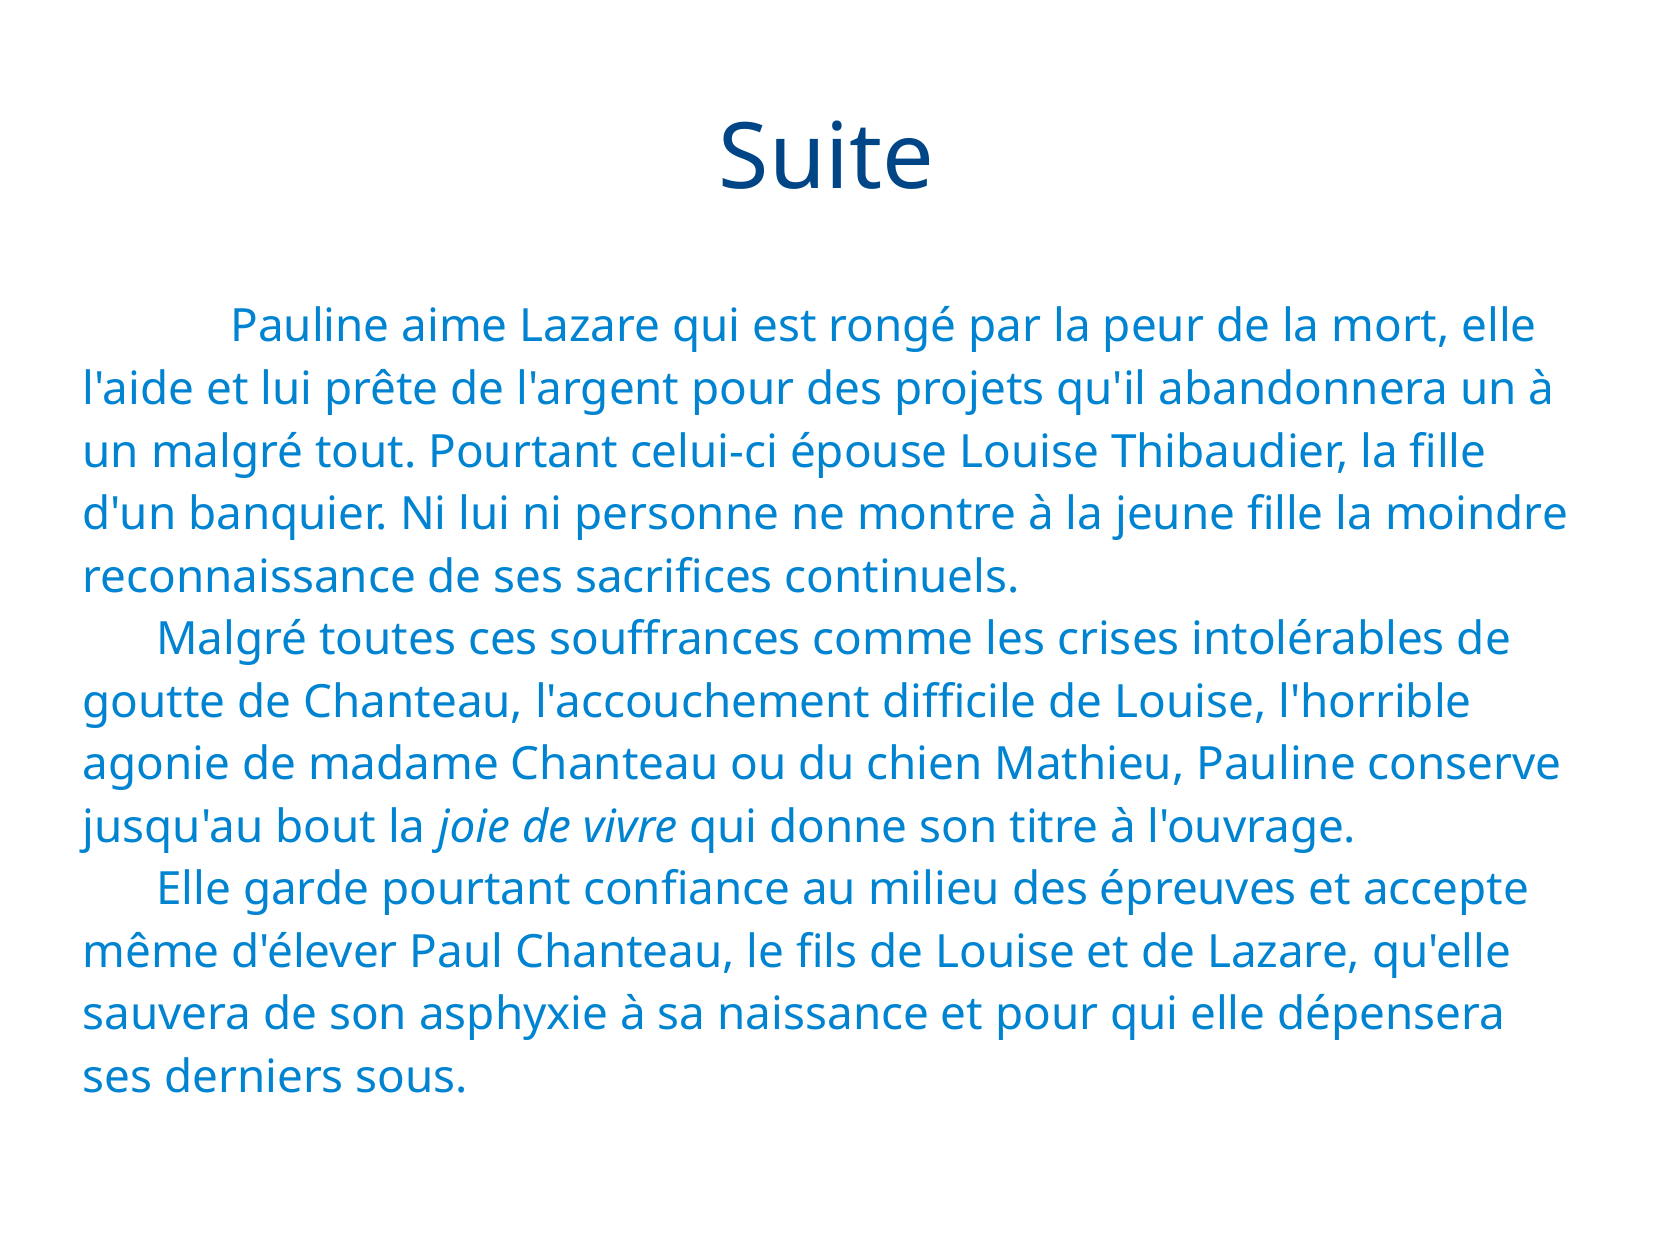

# Suite
		Pauline aime Lazare qui est rongé par la peur de la mort, elle l'aide et lui prête de l'argent pour des projets qu'il abandonnera un à un malgré tout. Pourtant celui-ci épouse Louise Thibaudier, la fille d'un banquier. Ni lui ni personne ne montre à la jeune fille la moindre reconnaissance de ses sacrifices continuels.
	Malgré toutes ces souffrances comme les crises intolérables de goutte de Chanteau, l'accouchement difficile de Louise, l'horrible agonie de madame Chanteau ou du chien Mathieu, Pauline conserve jusqu'au bout la joie de vivre qui donne son titre à l'ouvrage.
	Elle garde pourtant confiance au milieu des épreuves et accepte même d'élever Paul Chanteau, le fils de Louise et de Lazare, qu'elle sauvera de son asphyxie à sa naissance et pour qui elle dépensera ses derniers sous.